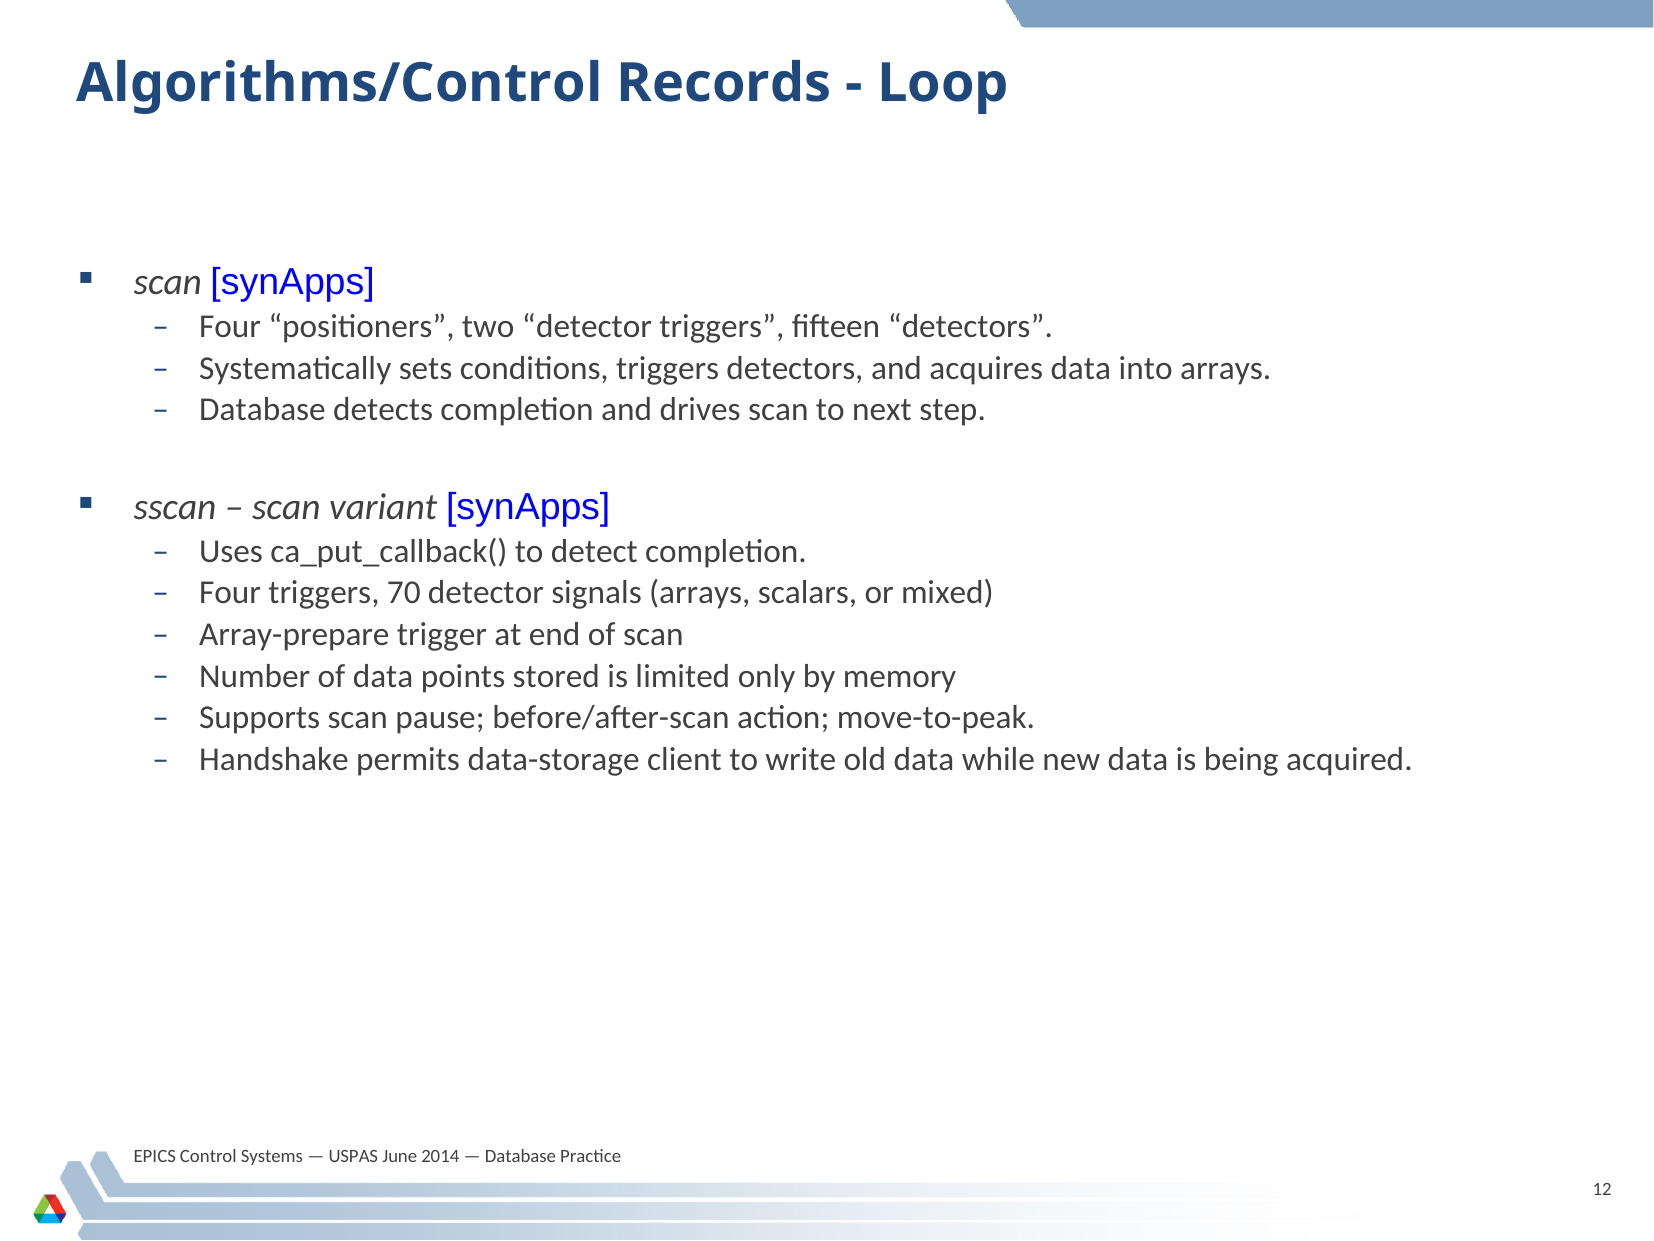

# Algorithms/Control Records - Loop
scan [synApps]
Four “positioners”, two “detector triggers”, fifteen “detectors”.
Systematically sets conditions, triggers detectors, and acquires data into arrays.
Database detects completion and drives scan to next step.
sscan – scan variant [synApps]
Uses ca_put_callback() to detect completion.
Four triggers, 70 detector signals (arrays, scalars, or mixed)
Array-prepare trigger at end of scan
Number of data points stored is limited only by memory
Supports scan pause; before/after-scan action; move-to-peak.
Handshake permits data-storage client to write old data while new data is being acquired.
EPICS Control Systems — USPAS June 2014 — Database Practice
12